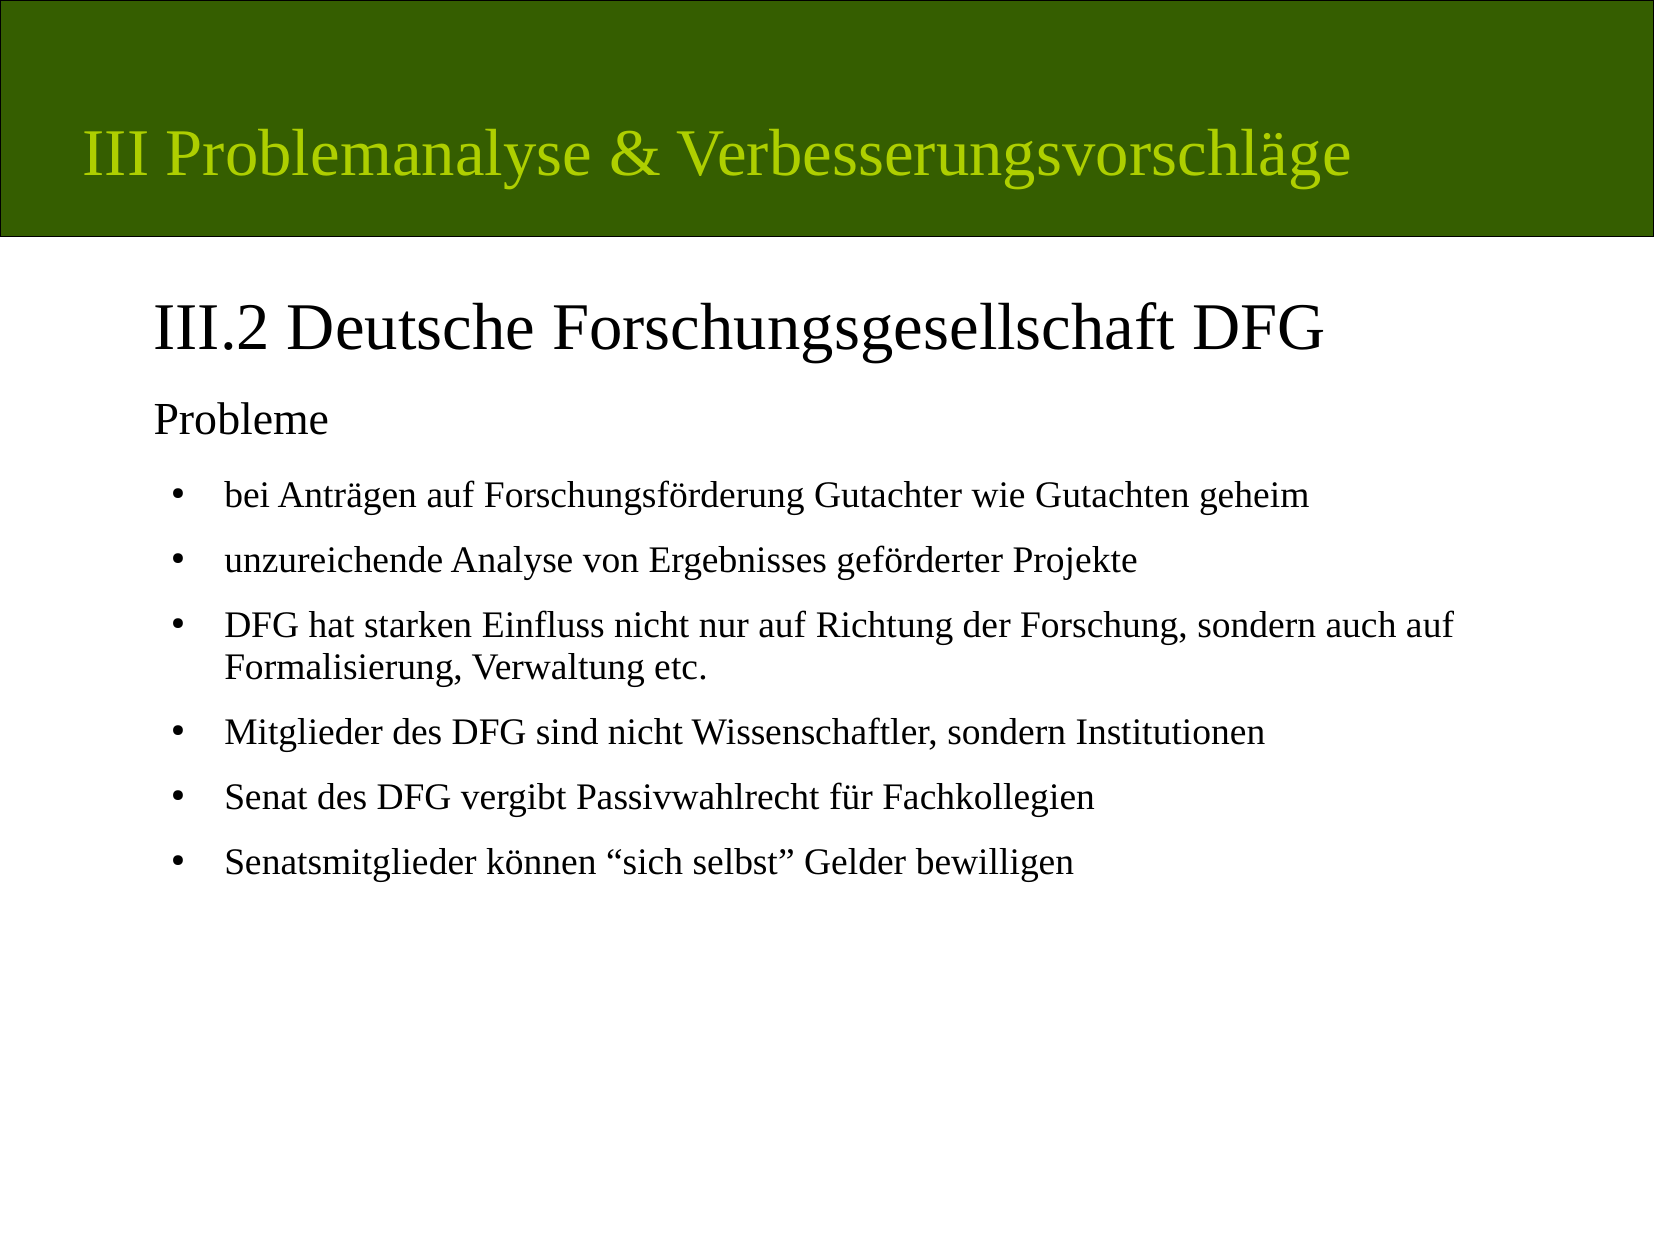

# III Problemanalyse & Verbesserungsvorschläge
III.2 Deutsche Forschungsgesellschaft DFG
Probleme
bei Anträgen auf Forschungsförderung Gutachter wie Gutachten geheim
unzureichende Analyse von Ergebnisses geförderter Projekte
DFG hat starken Einfluss nicht nur auf Richtung der Forschung, sondern auch auf Formalisierung, Verwaltung etc.
Mitglieder des DFG sind nicht Wissenschaftler, sondern Institutionen
Senat des DFG vergibt Passivwahlrecht für Fachkollegien
Senatsmitglieder können “sich selbst” Gelder bewilligen